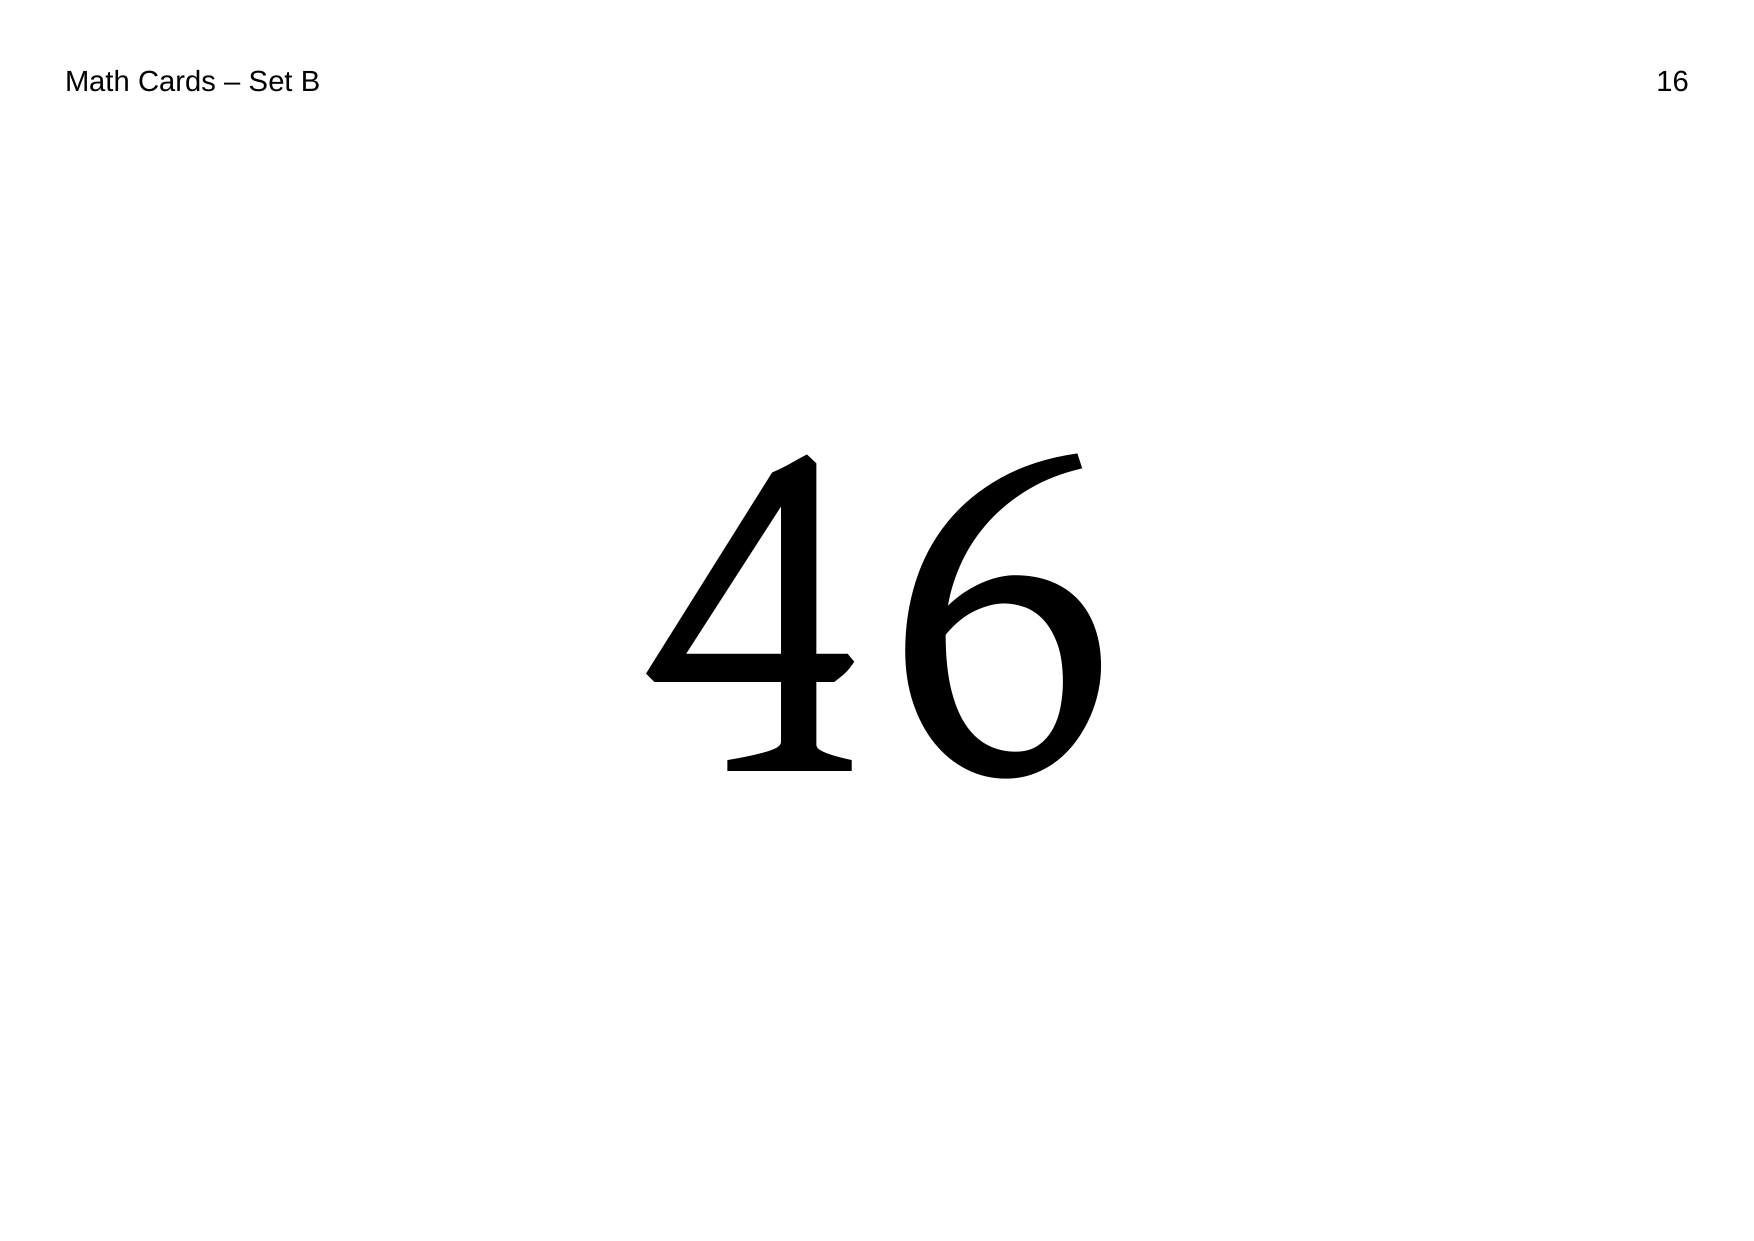

Math Cards – Set B
16
46